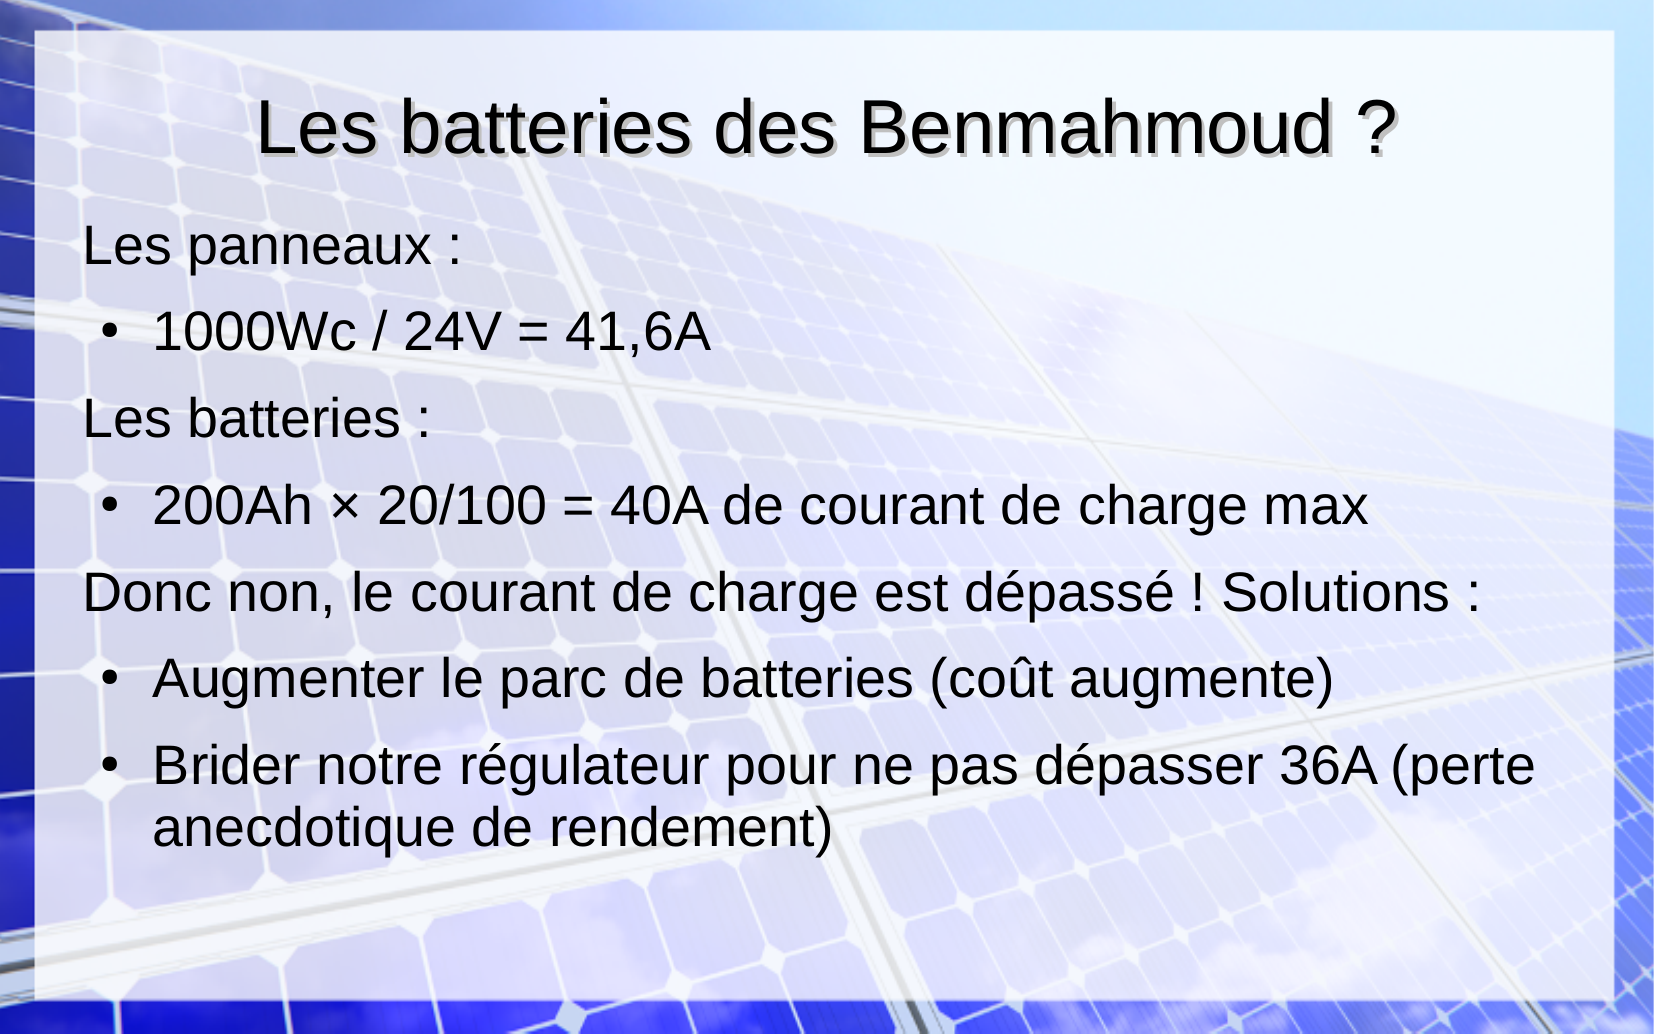

# Les batteries des Benmahmoud ?
Les panneaux :
1000Wc / 24V = 41,6A
Les batteries :
200Ah × 20/100 = 40A de courant de charge max
Donc non, le courant de charge est dépassé ! Solutions :
Augmenter le parc de batteries (coût augmente)
Brider notre régulateur pour ne pas dépasser 36A (perte anecdotique de rendement)